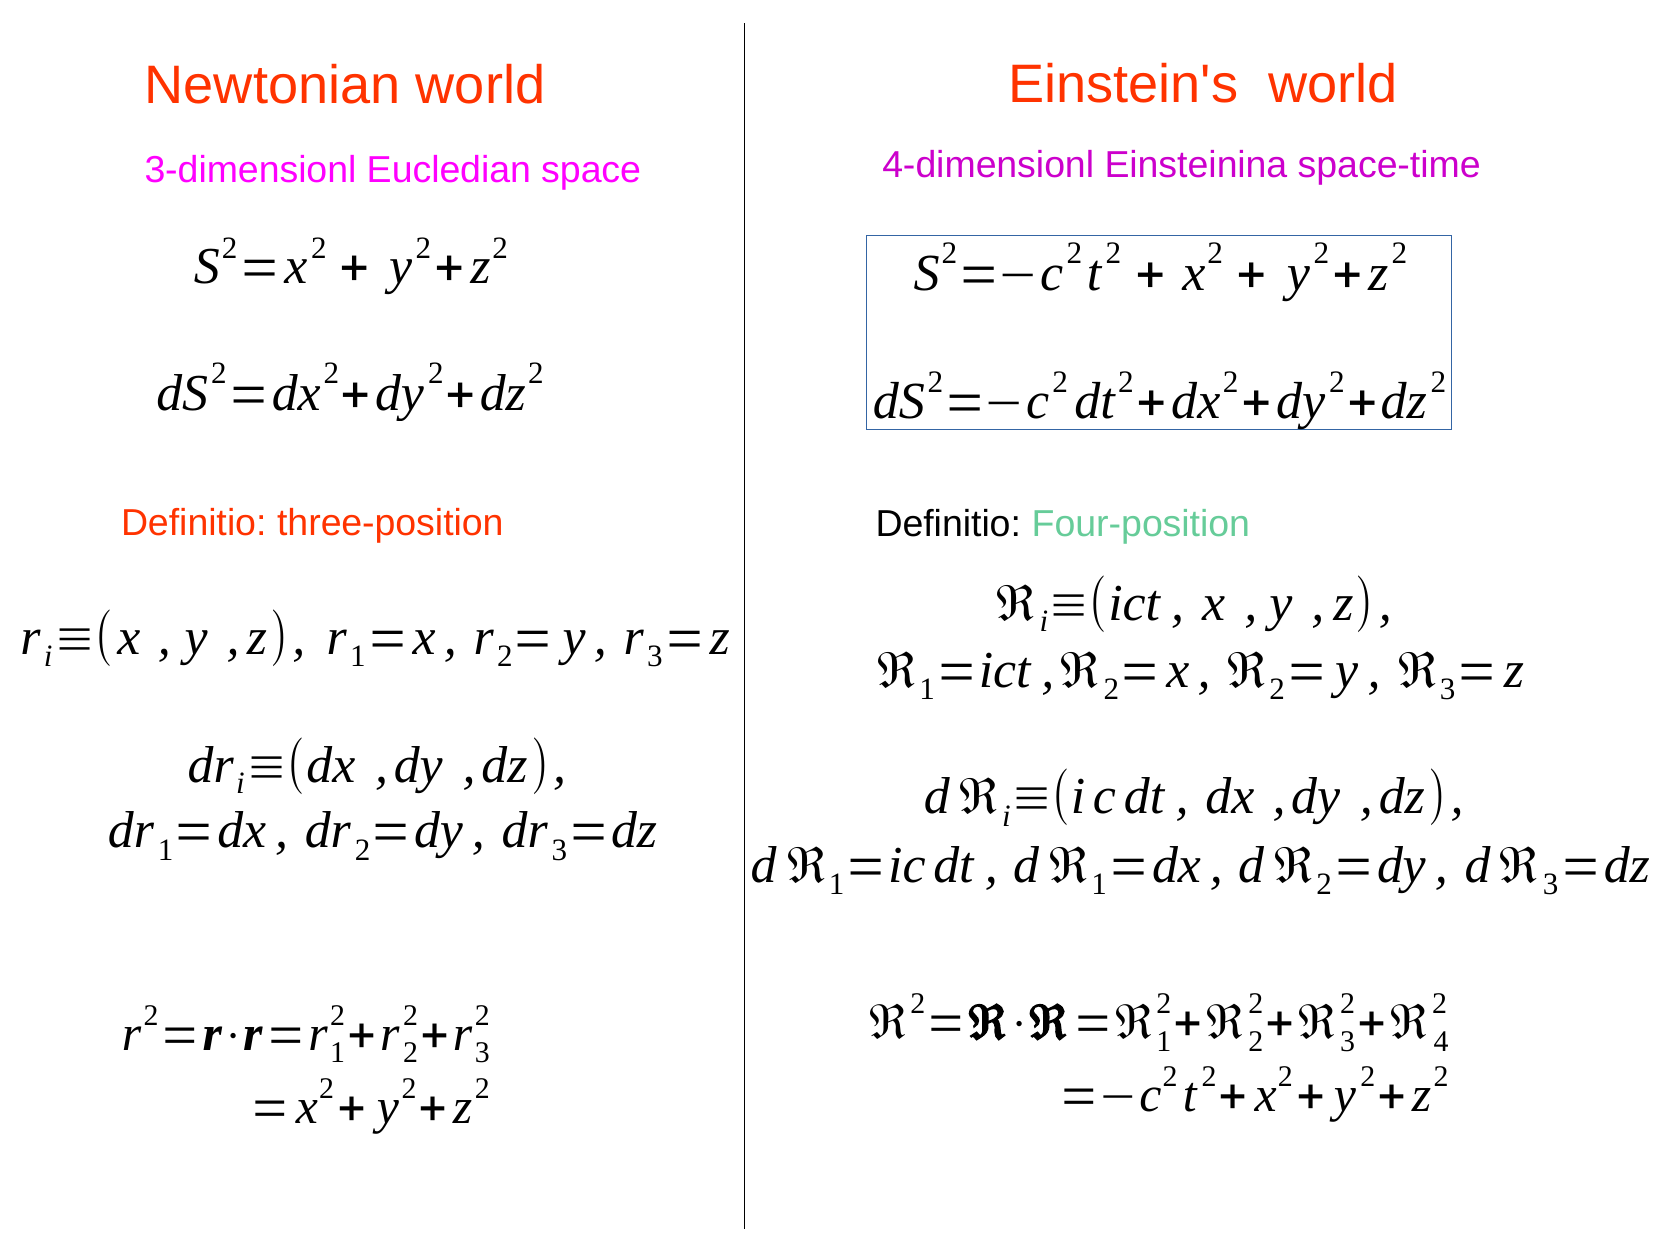

Einstein's world
Newtonian world
4-dimensionl Einsteinina space-time
3-dimensionl Eucledian space
Definitio: three-position
Definitio: Four-position